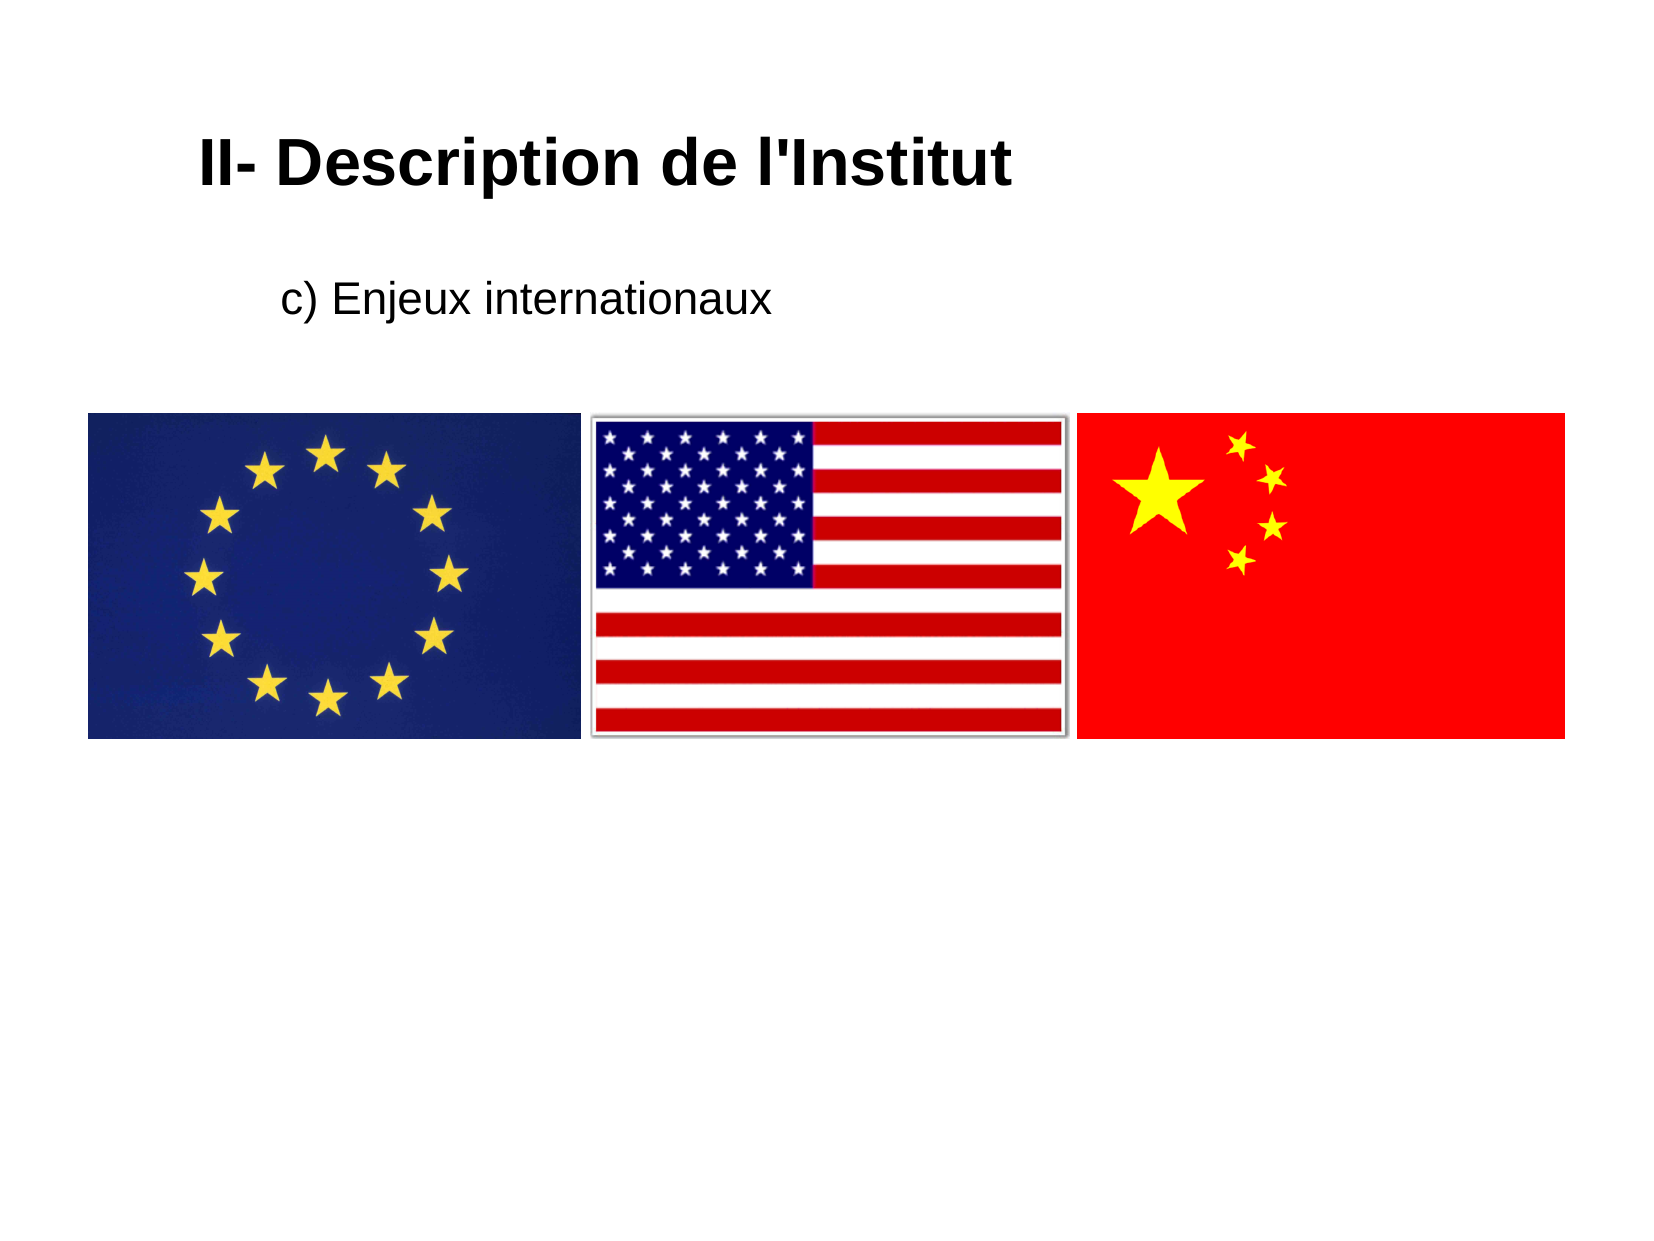

II- Description de l'Institut
c) Enjeux internationaux